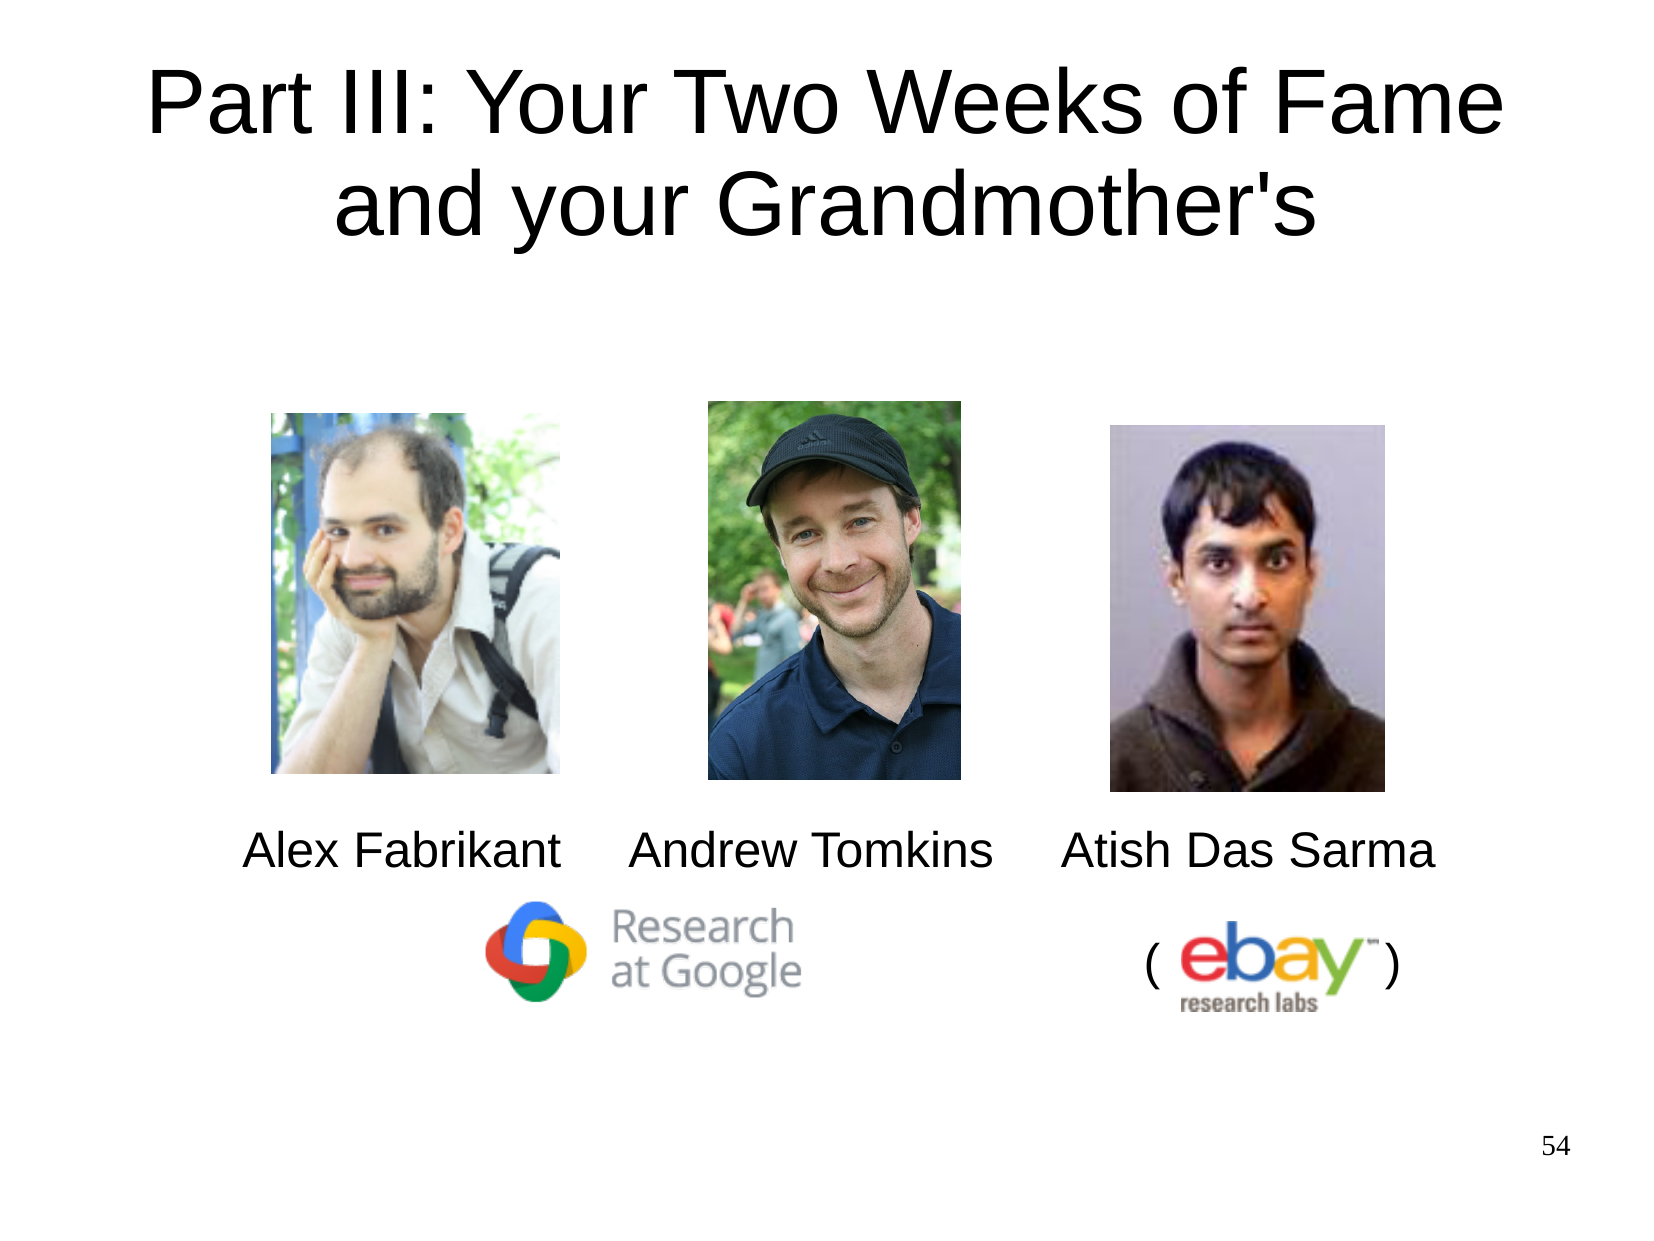

# Part III: Your Two Weeks of Fame and your Grandmother's
Alex Fabrikant Andrew Tomkins Atish Das Sarma
(
)
54